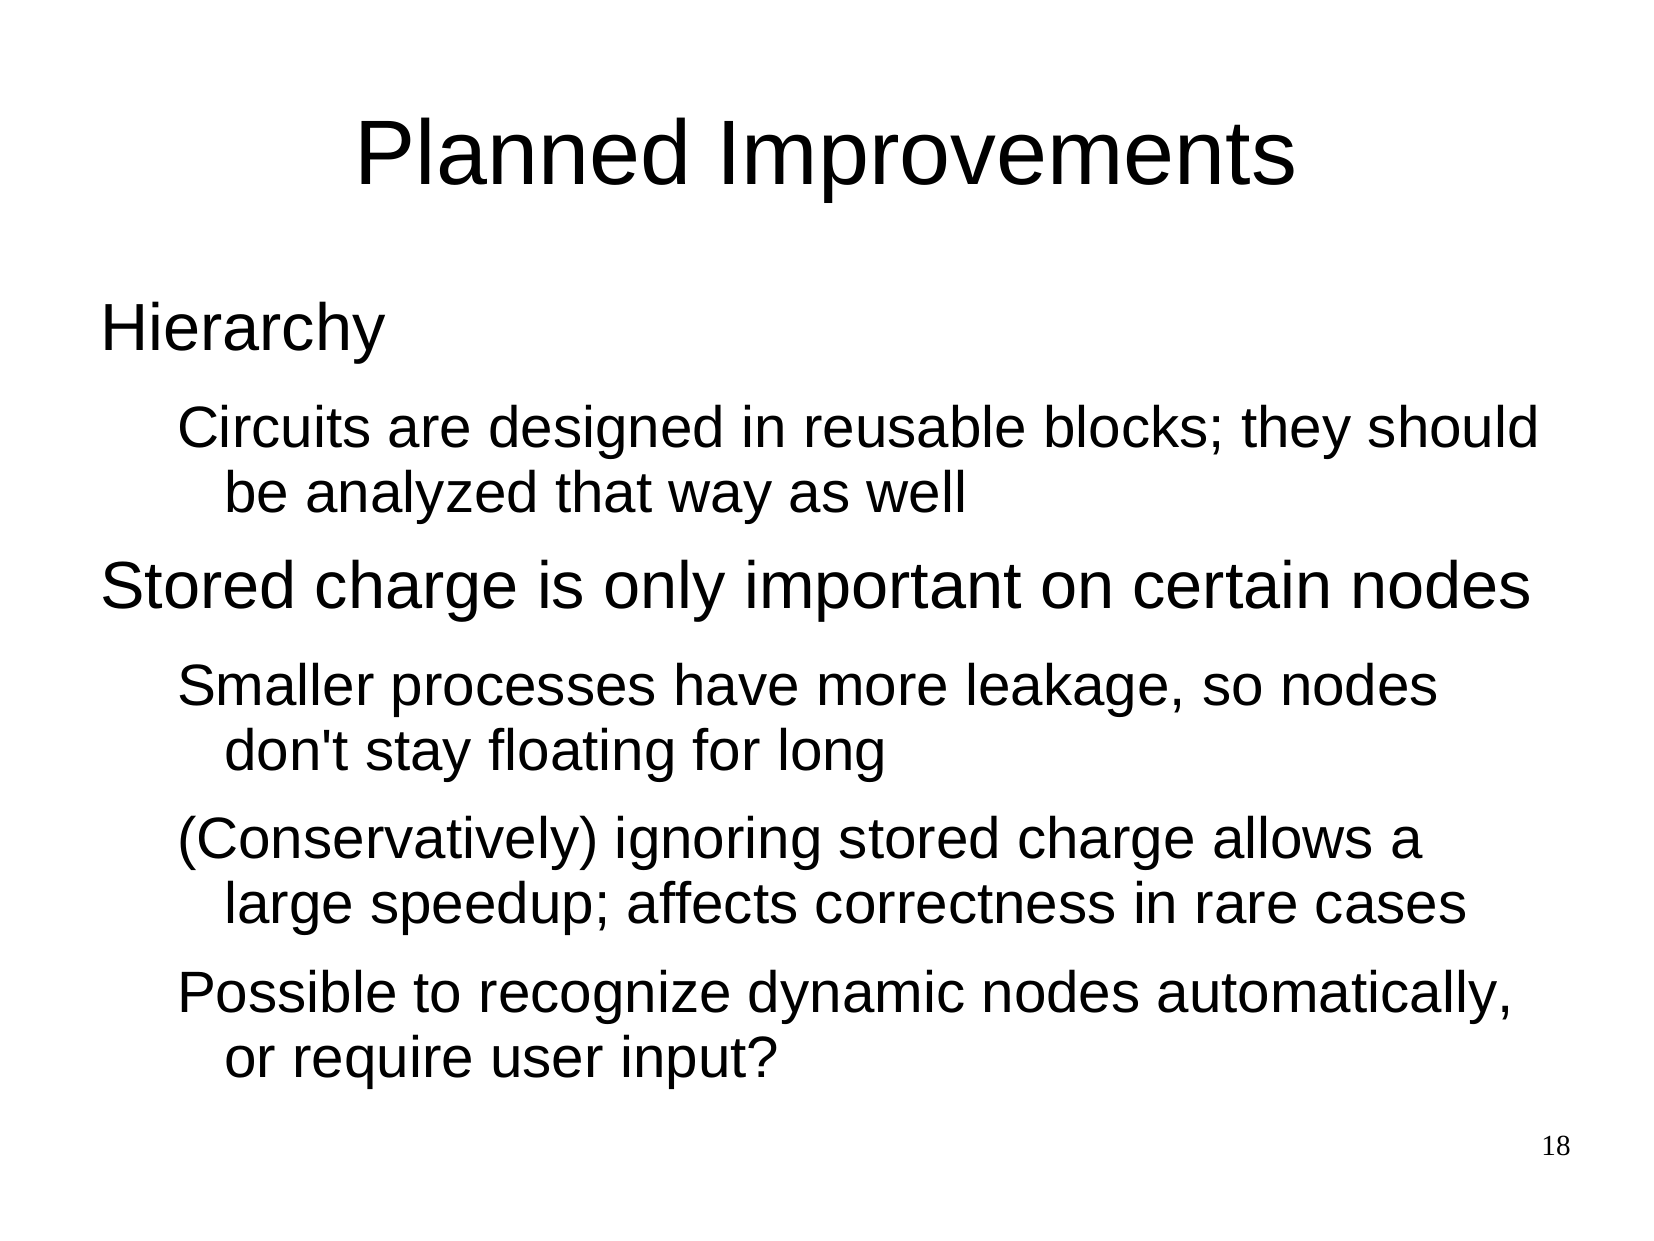

# Planned Improvements
Hierarchy
Circuits are designed in reusable blocks; they should be analyzed that way as well
Stored charge is only important on certain nodes
Smaller processes have more leakage, so nodes don't stay floating for long
(Conservatively) ignoring stored charge allows a large speedup; affects correctness in rare cases
Possible to recognize dynamic nodes automatically, or require user input?
18